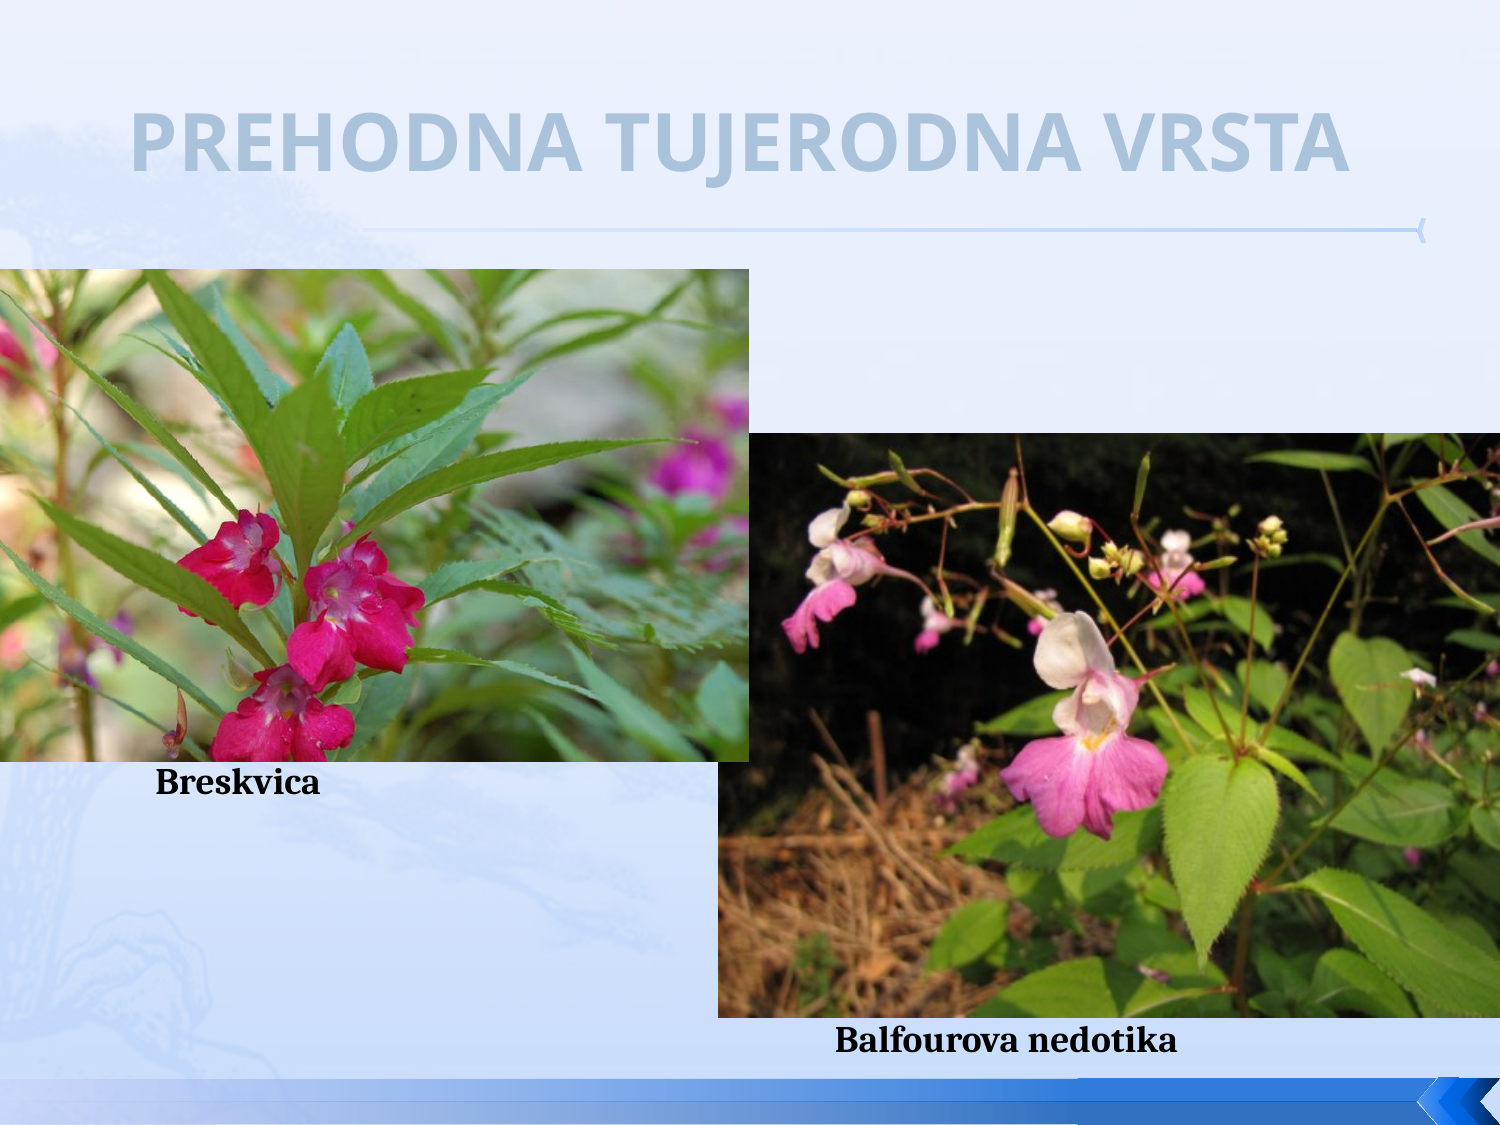

# PREHODNA TUJERODNA VRSTA
Breskvica
Balfourova nedotika